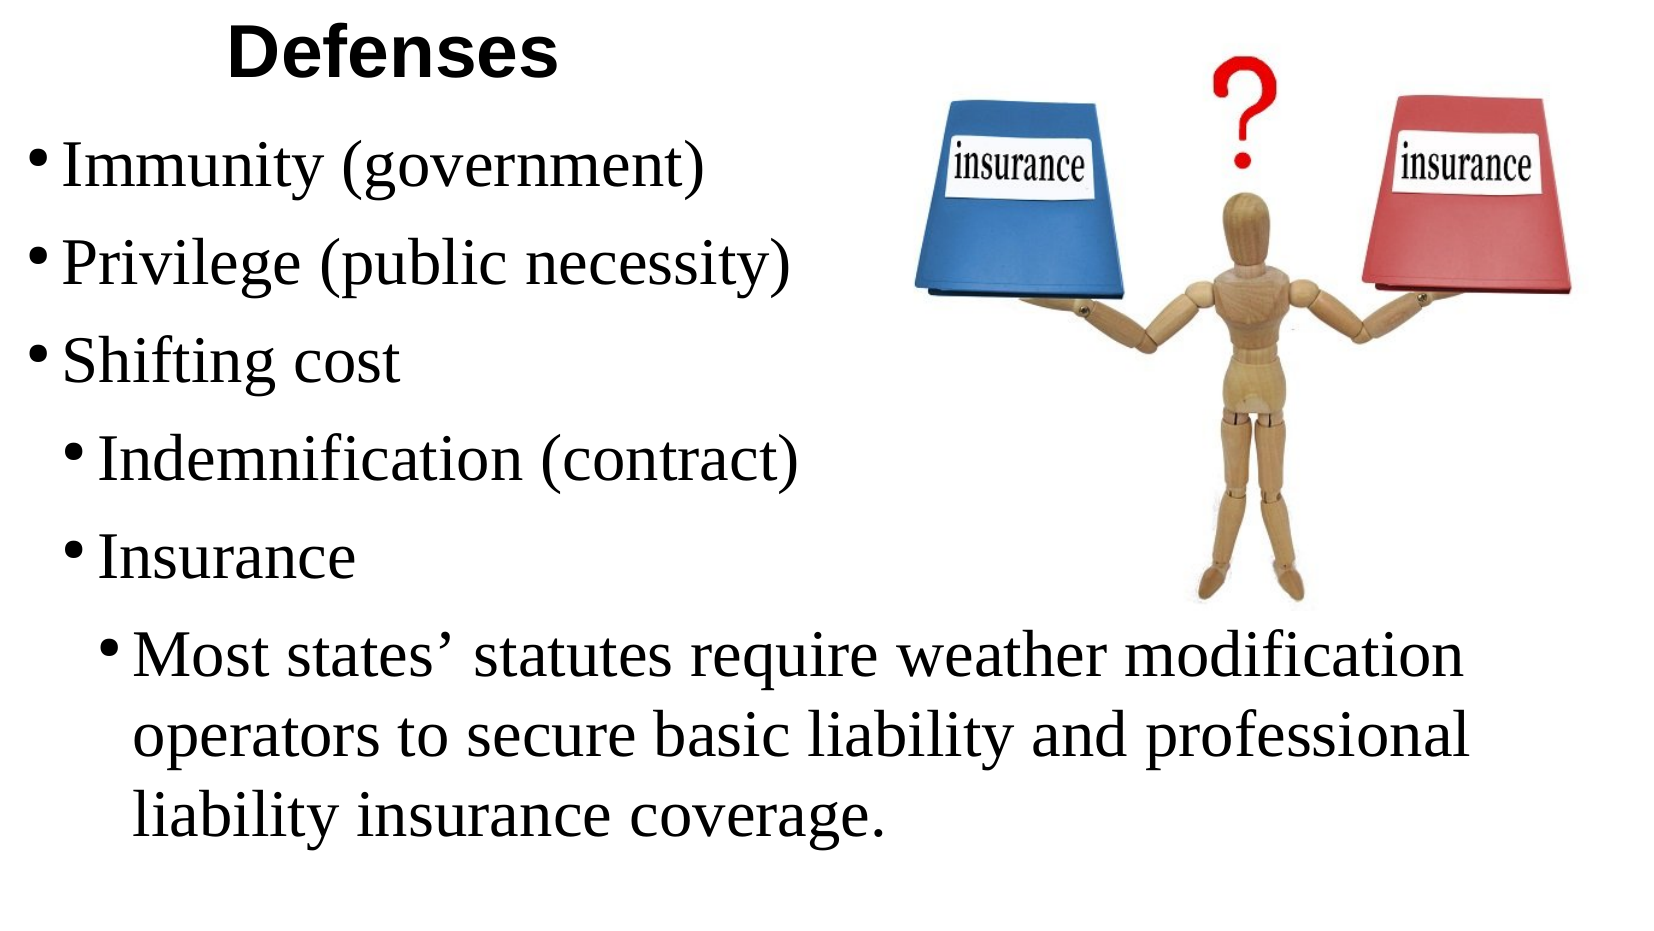

# Defenses
Immunity (government)
Privilege (public necessity)
Shifting cost
Indemnification (contract)
Insurance
Most states’ statutes require weather modification operators to secure basic liability and professional liability insurance coverage.